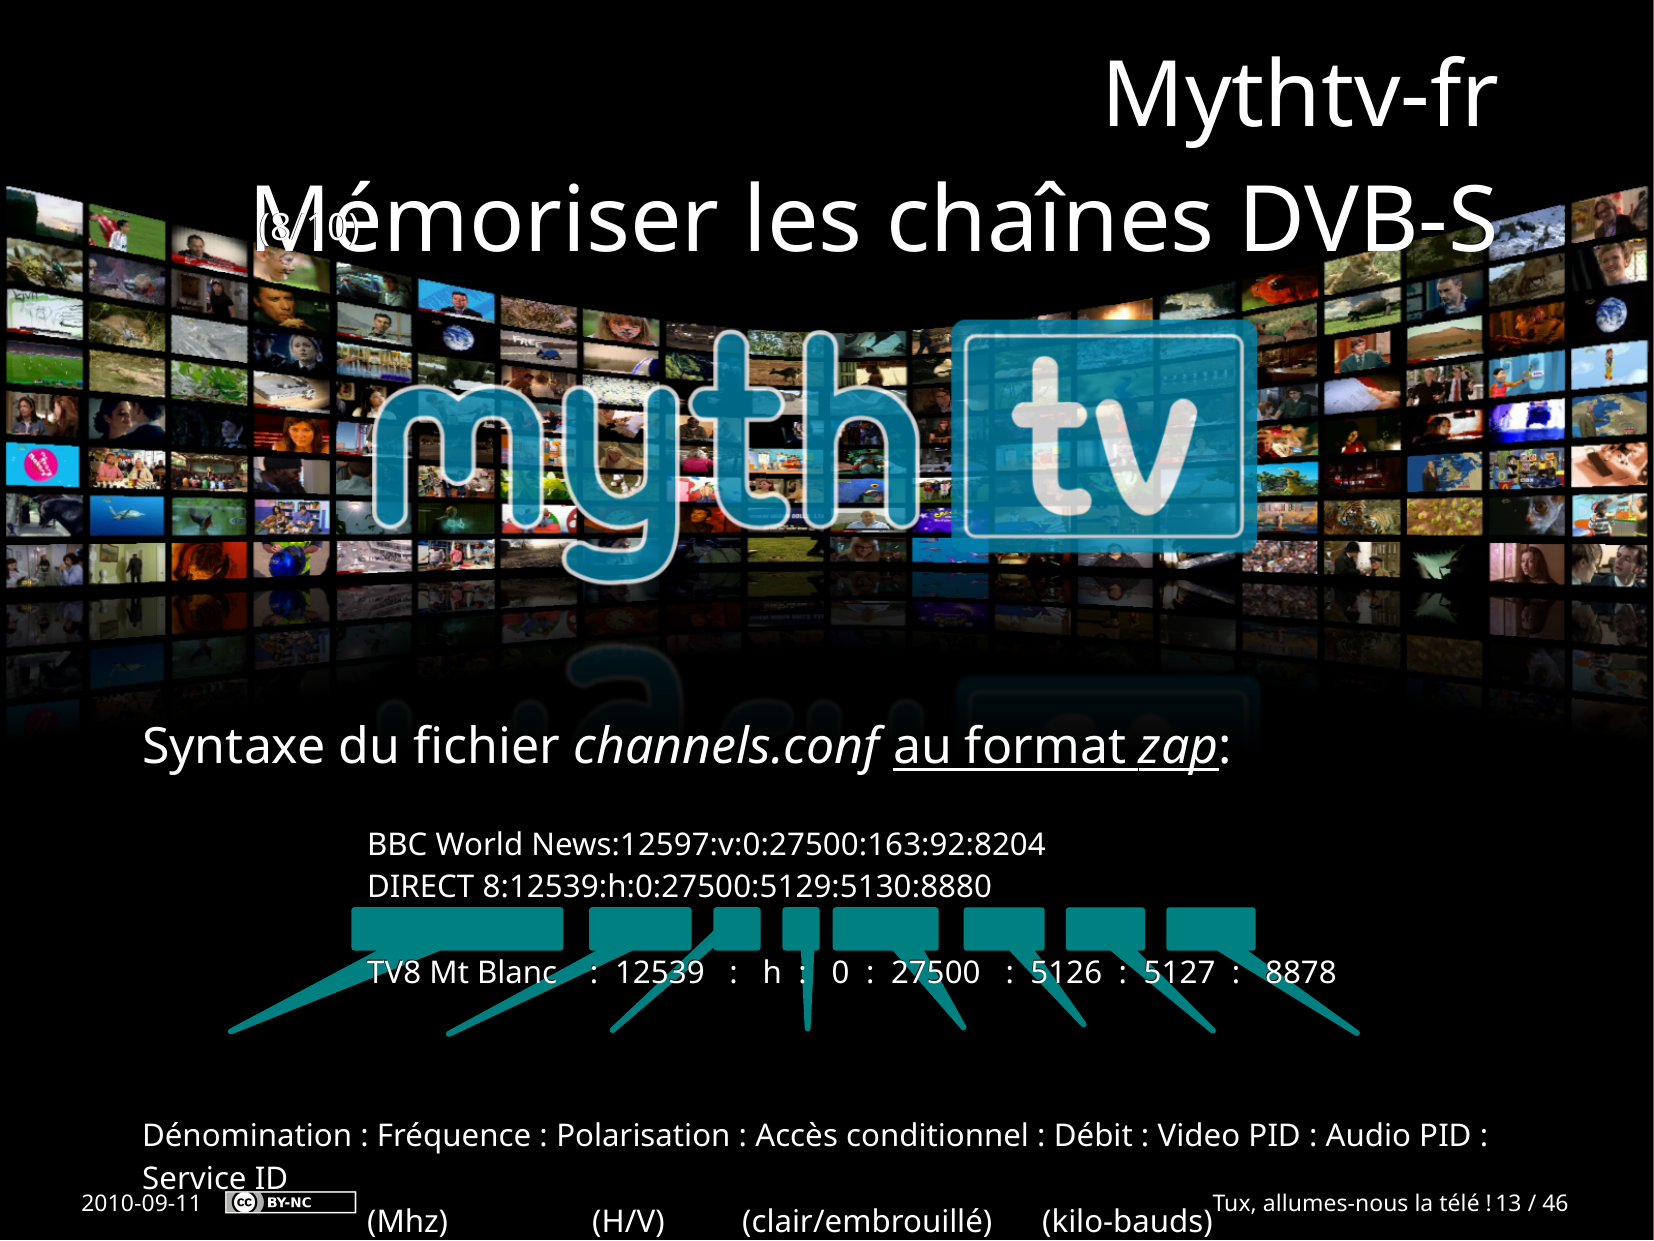

# Mythtv-fr Mémoriser les chaînes DVB-S
(8/10)
Syntaxe du fichier channels.conf au format zap:
			BBC World News:12597:v:0:27500:163:92:8204
			DIRECT 8:12539:h:0:27500:5129:5130:8880
			TV8 Mt Blanc : 12539 : h : 0 : 27500 : 5126 : 5127 : 8878
Dénomination : Fréquence : Polarisation : Accès conditionnel : Débit : Video PID : Audio PID : Service ID
			(Mhz)		(H/V)		(clair/embrouillé)	(kilo-bauds)
2010-09-11
Tux, allumes-nous la télé !
13